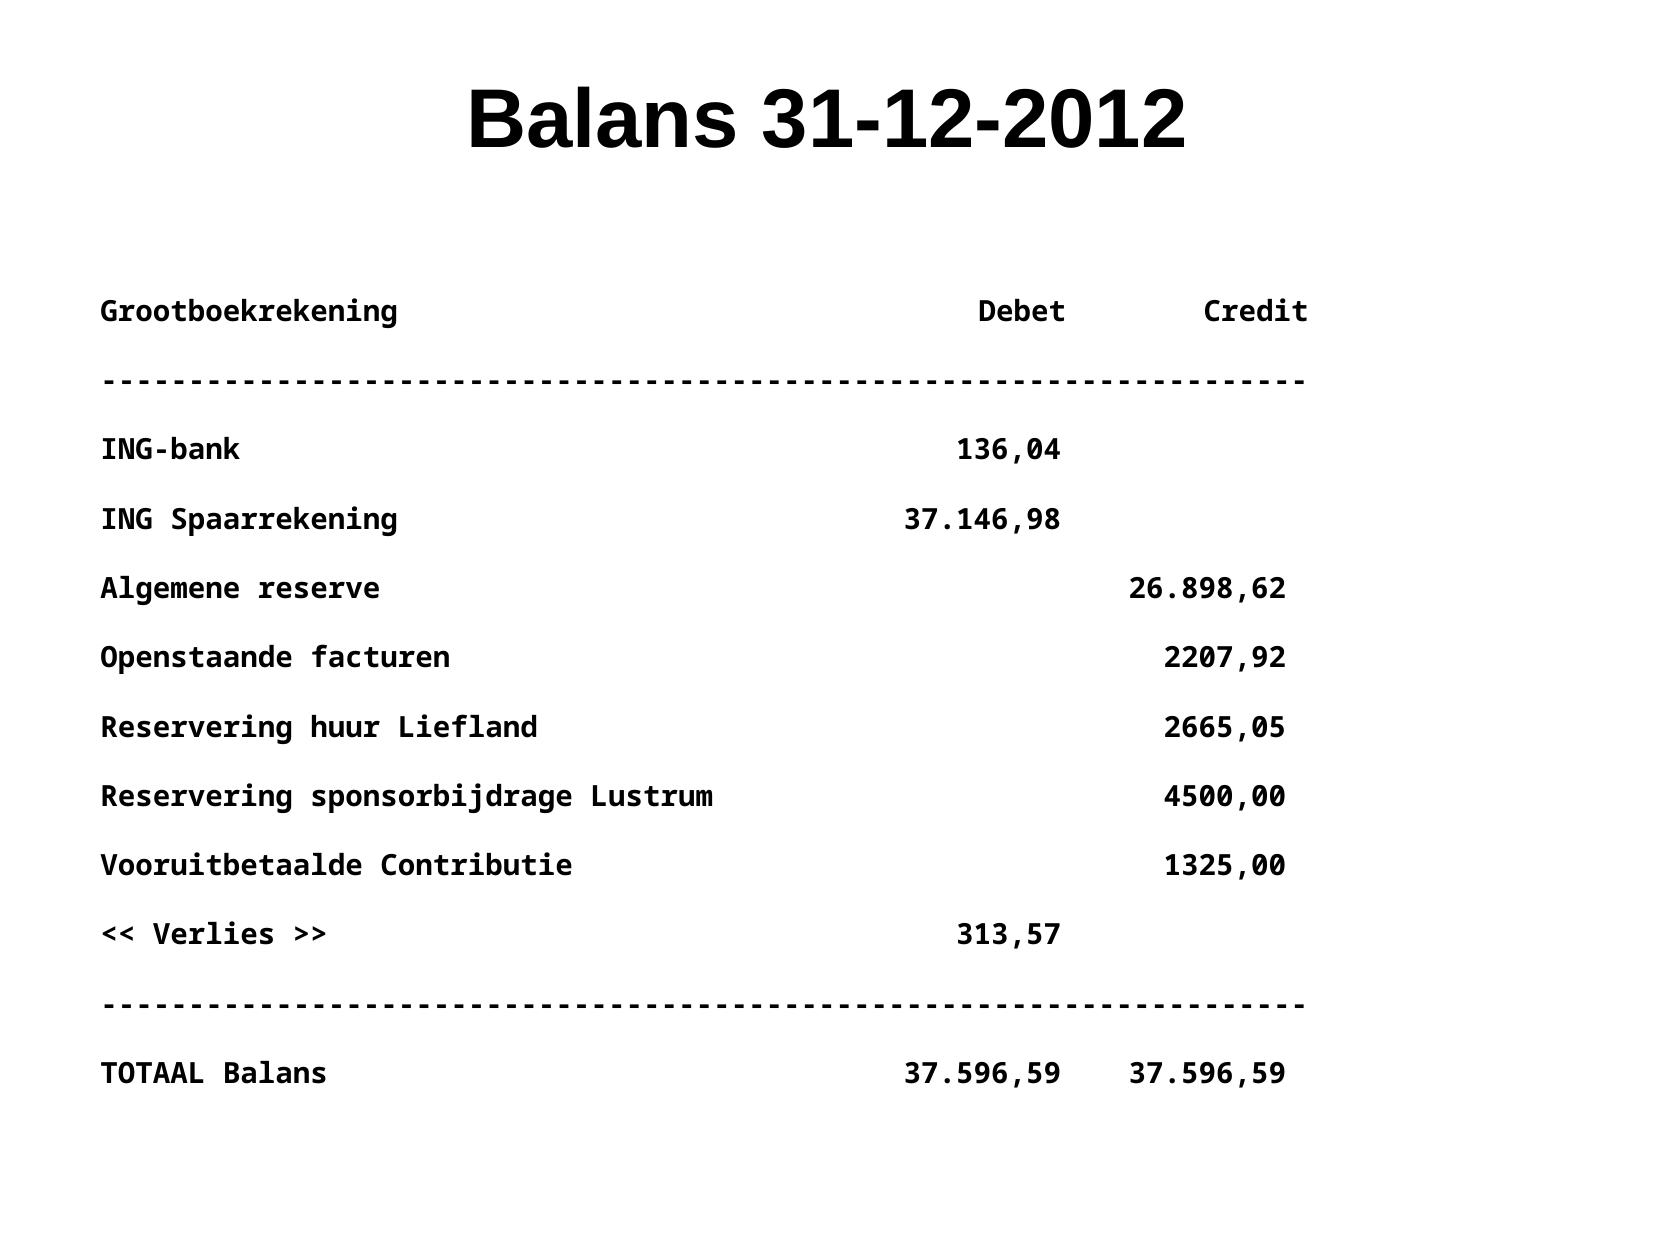

# Balans 31-12-2012
Grootboekrekening								Debet		Credit
---------------------------------------------------------------------
ING-bank									 136,04
ING Spaarrekening							37.146,98
Algemene reserve										26.898,62
Openstaande facturen									 	 2207,92
Reservering huur Liefland							 	 2665,05
Reservering sponsorbijdrage Lustrum					 	 4500,00
Vooruitbetaalde Contributie							 	 1325,00
<< Verlies >>								 313,57
---------------------------------------------------------------------
TOTAAL Balans								37.596,59	37.596,59